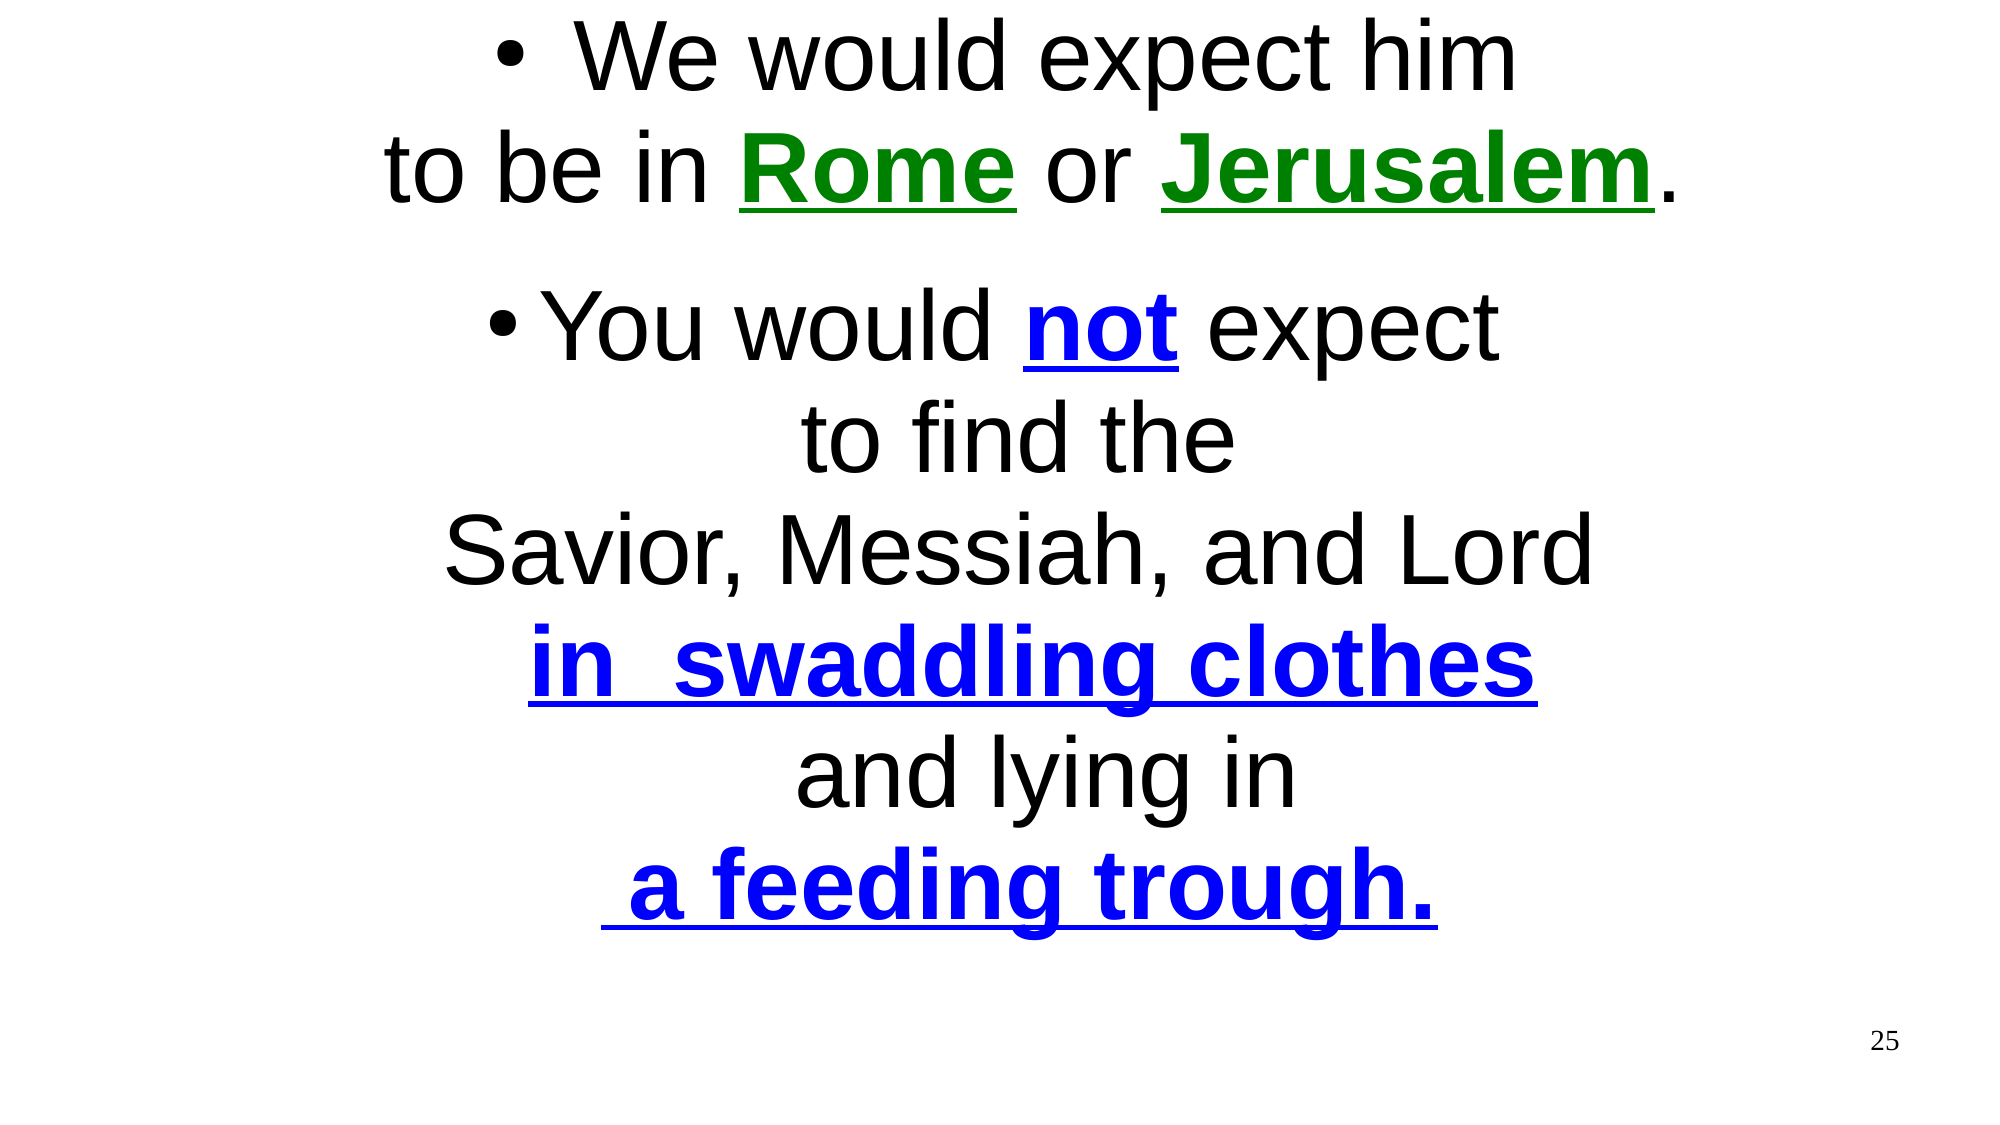

# We would expect him to be in Rome or Jerusalem.
You would not expect
to find the
Savior, Messiah, and Lord
in swaddling clothes
 and lying in
 a feeding trough.
25